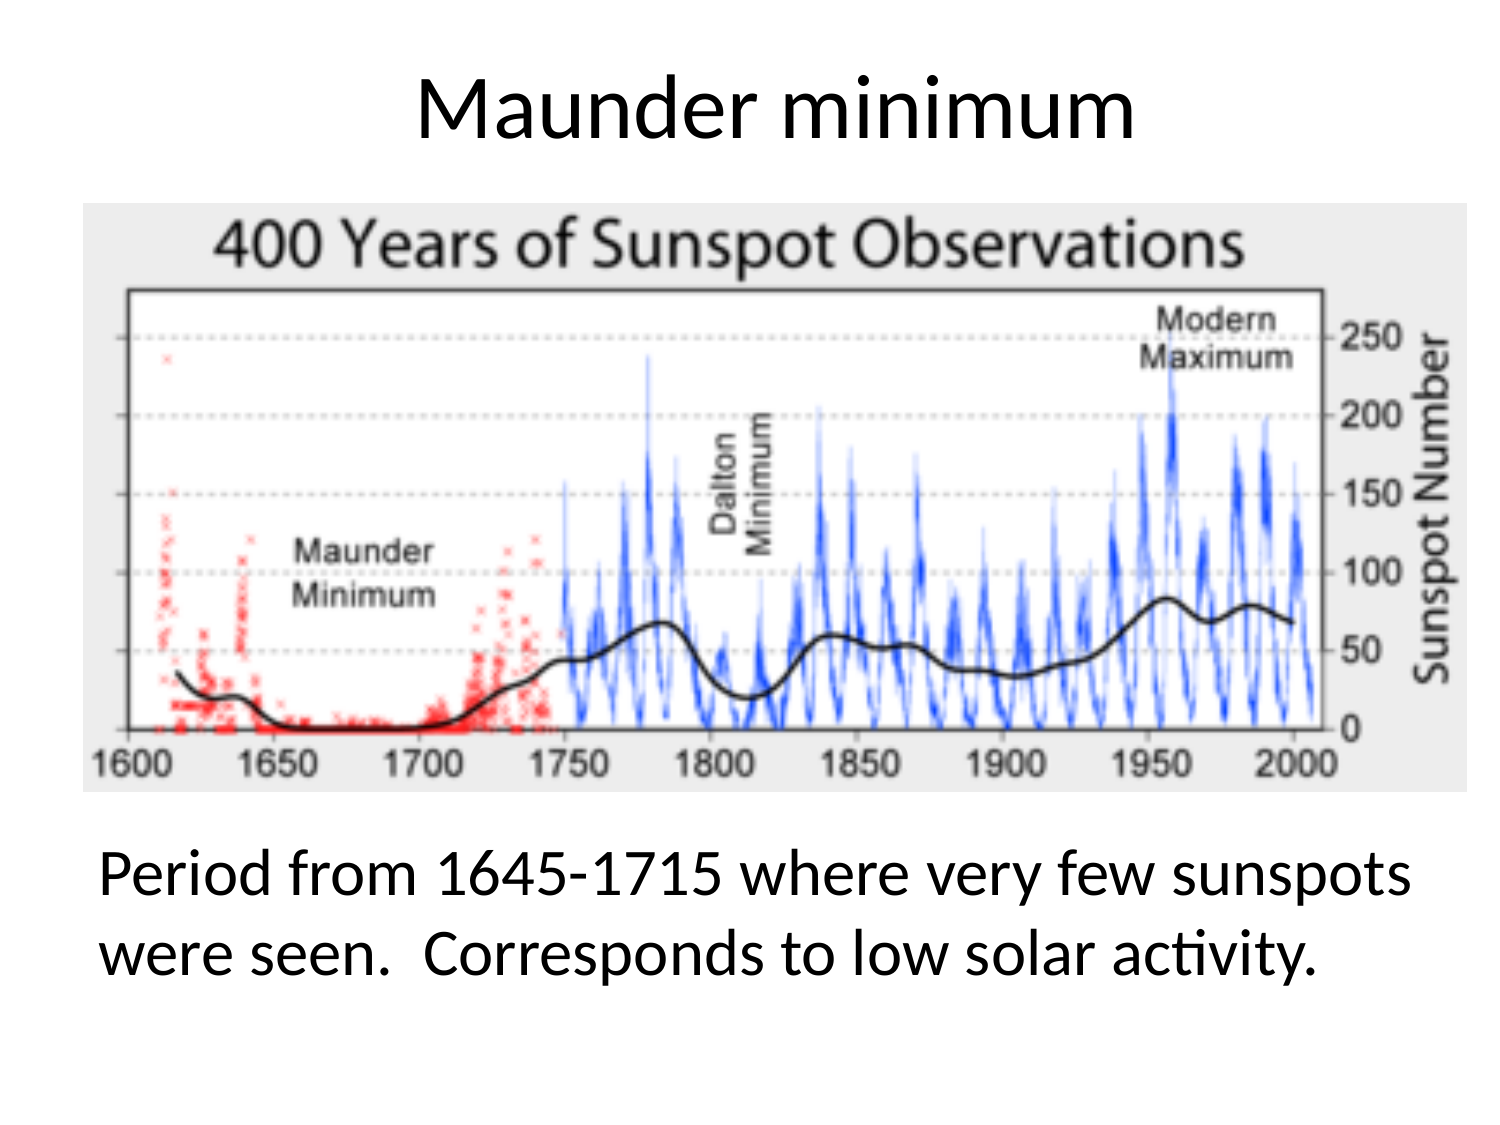

# Maunder minimum
Period from 1645-1715 where very few sunspots were seen. Corresponds to low solar activity.